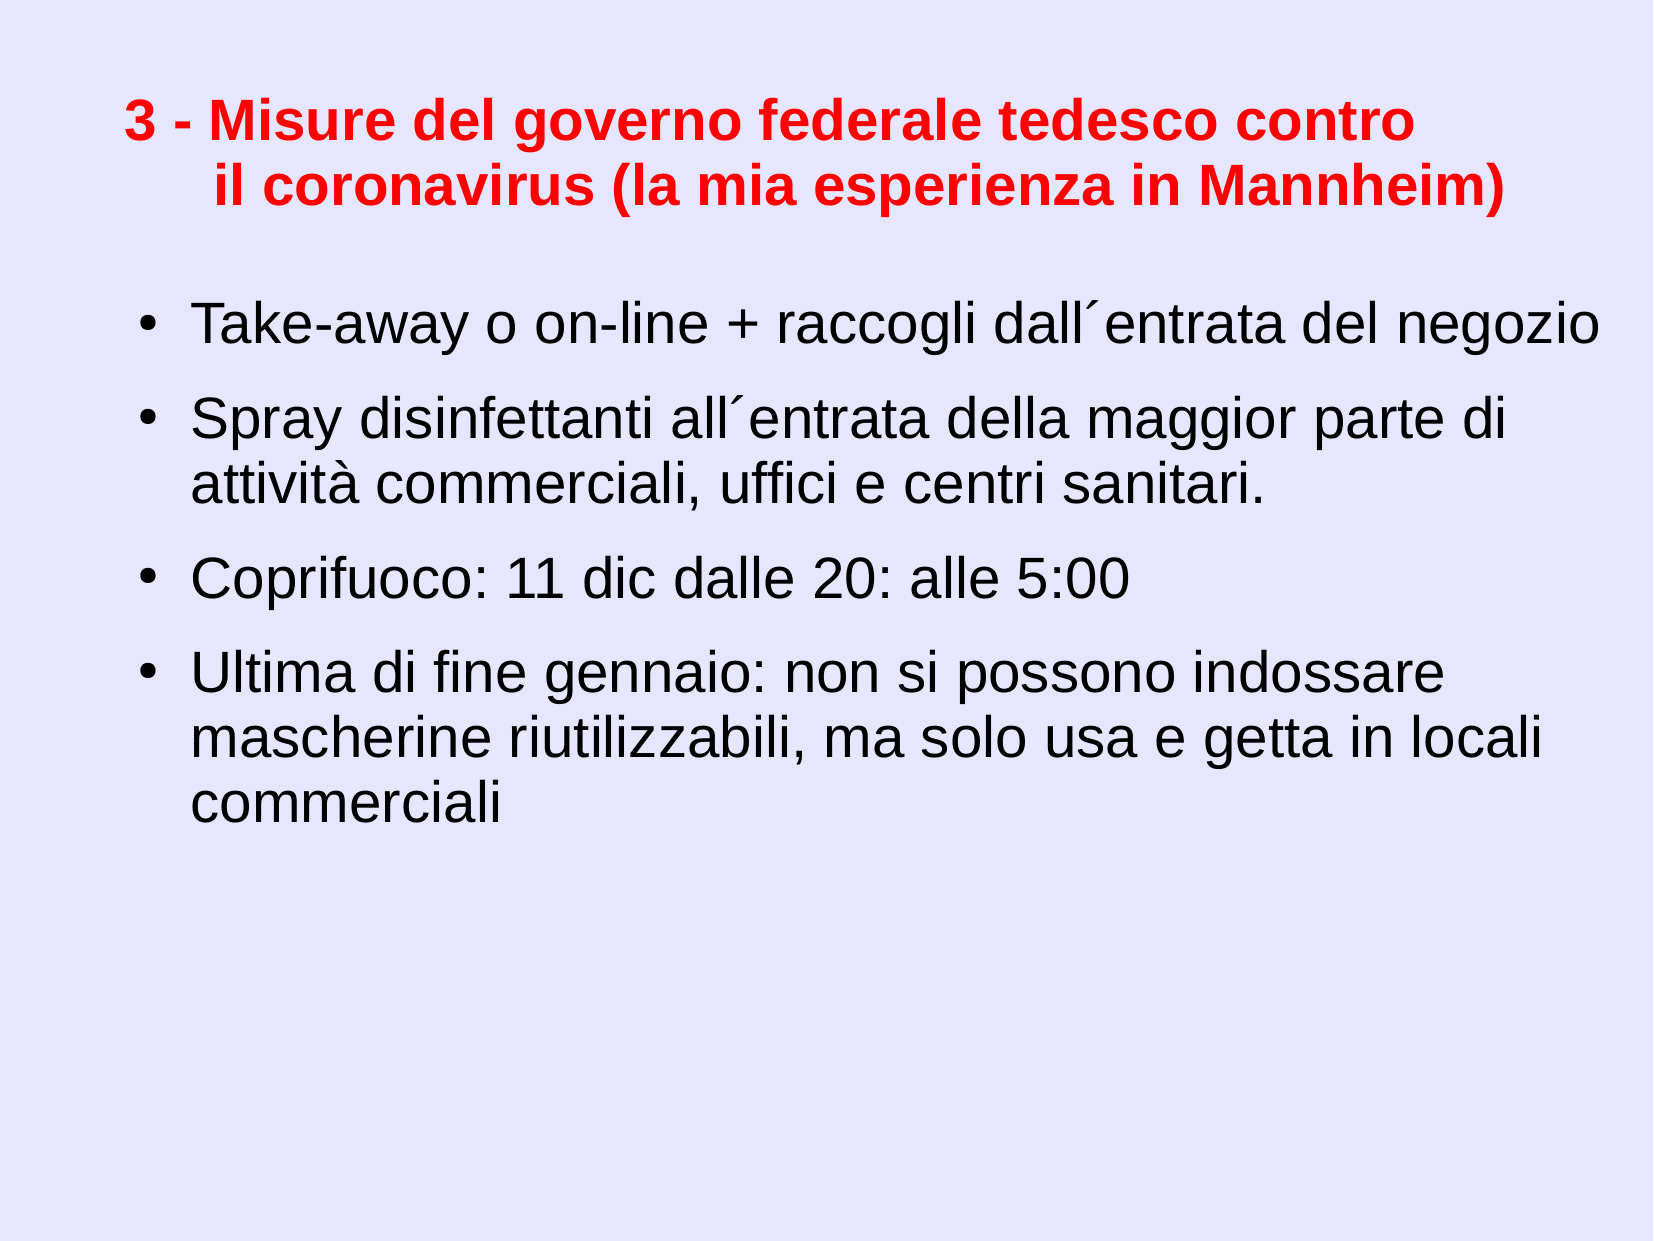

# 3 - Misure del governo federale tedesco contro il coronavirus (la mia esperienza in Mannheim)
Take-away o on-line + raccogli dall´entrata del negozio
Spray disinfettanti all´entrata della maggior parte di attività commerciali, uffici e centri sanitari.
Coprifuoco: 11 dic dalle 20: alle 5:00
Ultima di fine gennaio: non si possono indossare mascherine riutilizzabili, ma solo usa e getta in locali commerciali